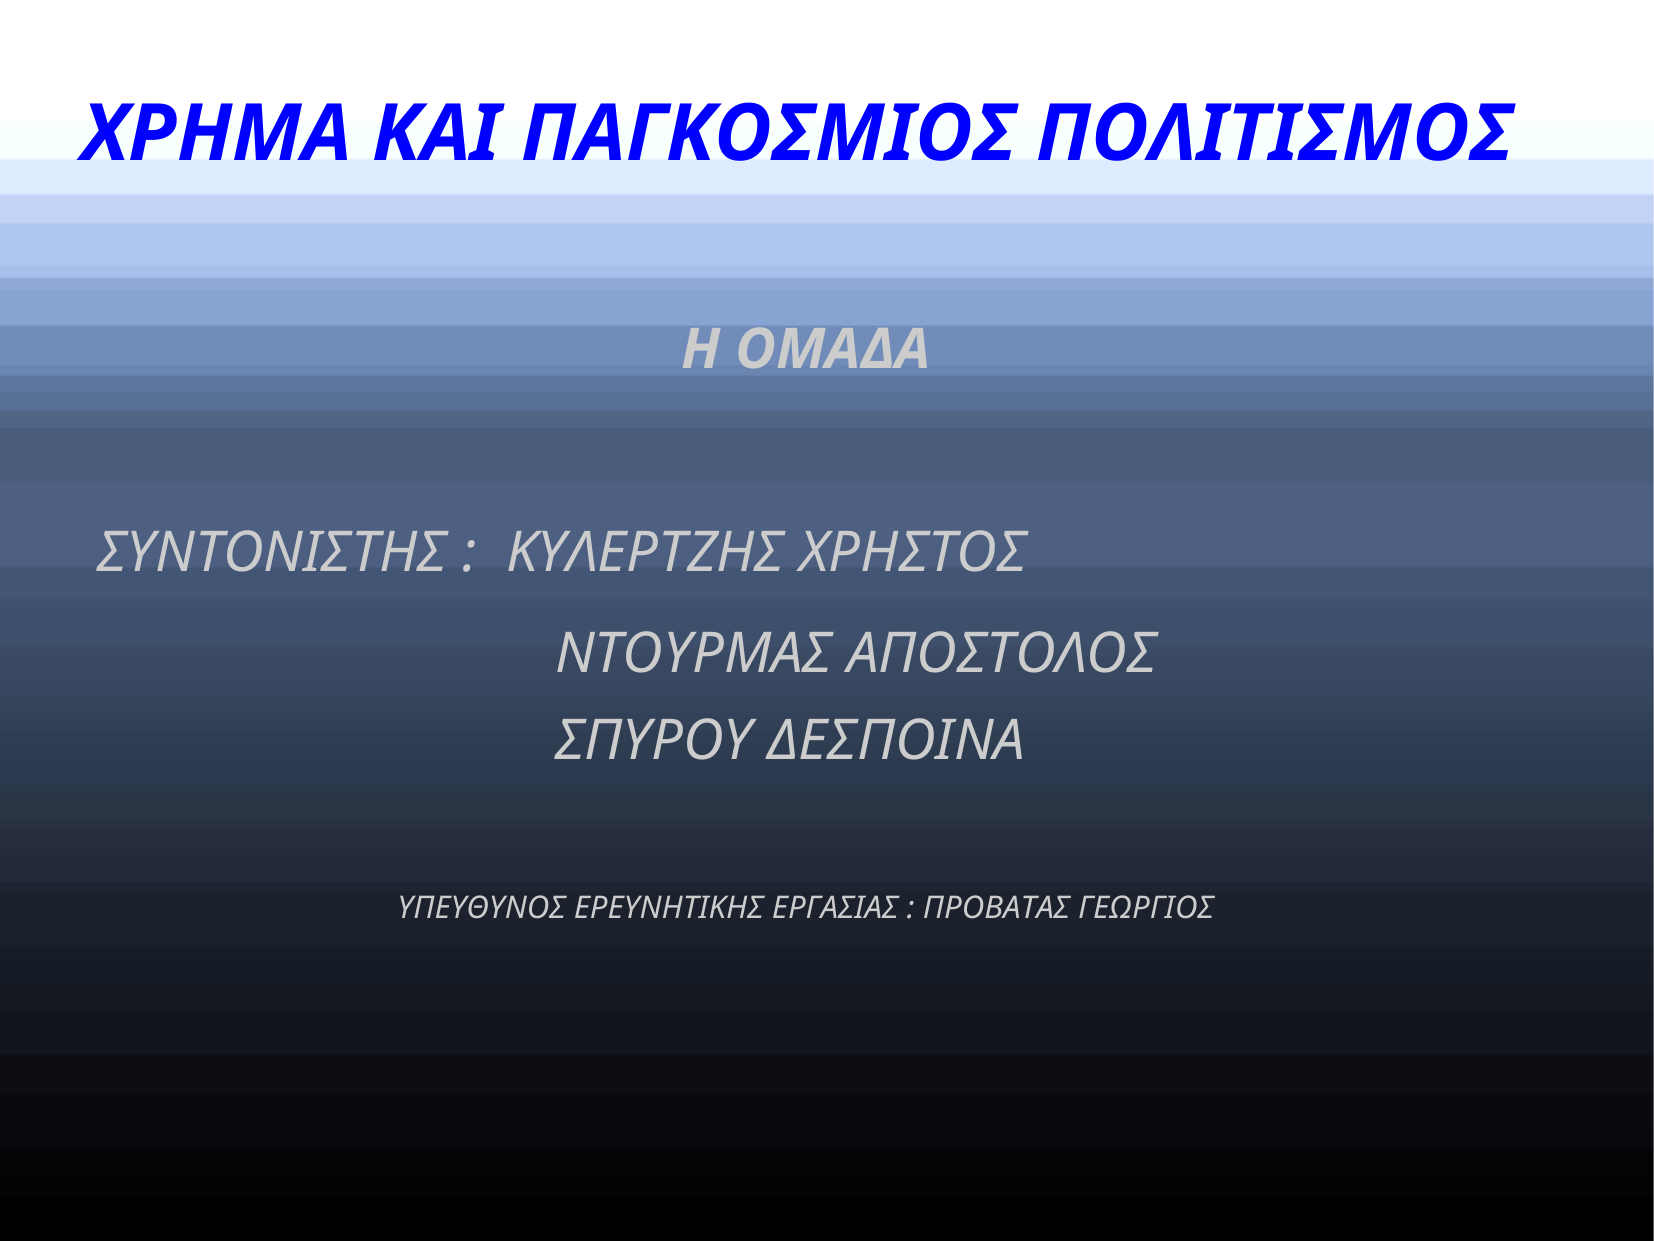

# ΧΡΗΜΑ ΚΑΙ ΠΑΓΚΟΣΜΙΟΣ ΠΟΛΙΤΙΣΜΟΣ
Η ΟΜΑΔΑ
ΣΥΝΤΟΝΙΣΤΗΣ : ΚΥΛΕΡΤΖΗΣ ΧΡΗΣΤΟΣ
 ΝΤΟΥΡΜΑΣ ΑΠΟΣΤΟΛΟΣ
 ΣΠΥΡΟΥ ΔΕΣΠΟΙΝΑ
ΥΠΕΥΘΥΝΟΣ ΕΡΕΥΝΗΤΙΚΗΣ ΕΡΓΑΣΙΑΣ : ΠΡΟΒΑΤΑΣ ΓΕΩΡΓΙΟΣ